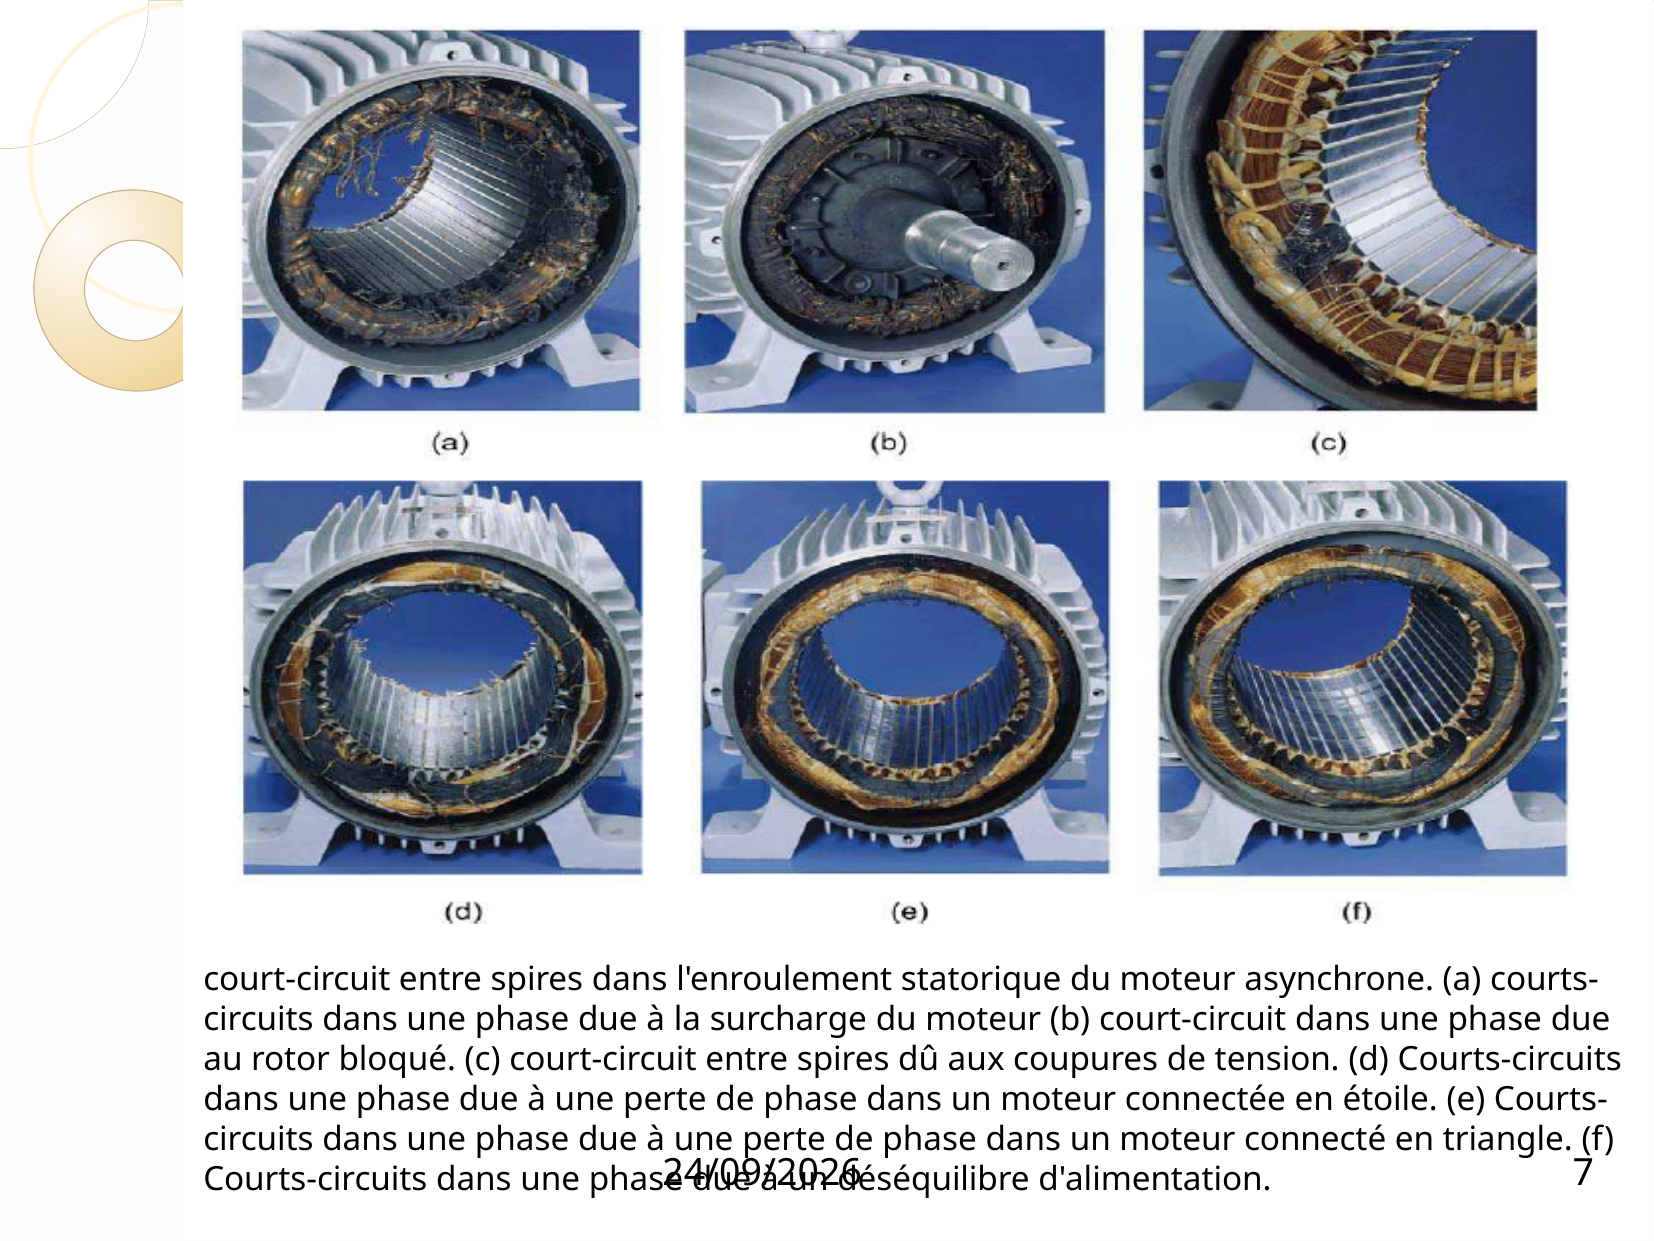

court-circuit entre spires dans l'enroulement statorique du moteur asynchrone. (a) courts-circuits dans une phase due à la surcharge du moteur (b) court-circuit dans une phase due au rotor bloqué. (c) court-circuit entre spires dû aux coupures de tension. (d) Courts-circuits dans une phase due à une perte de phase dans un moteur connectée en étoile. (e) Courts-circuits dans une phase due à une perte de phase dans un moteur connecté en triangle. (f) Courts-circuits dans une phase due à un déséquilibre d'alimentation.